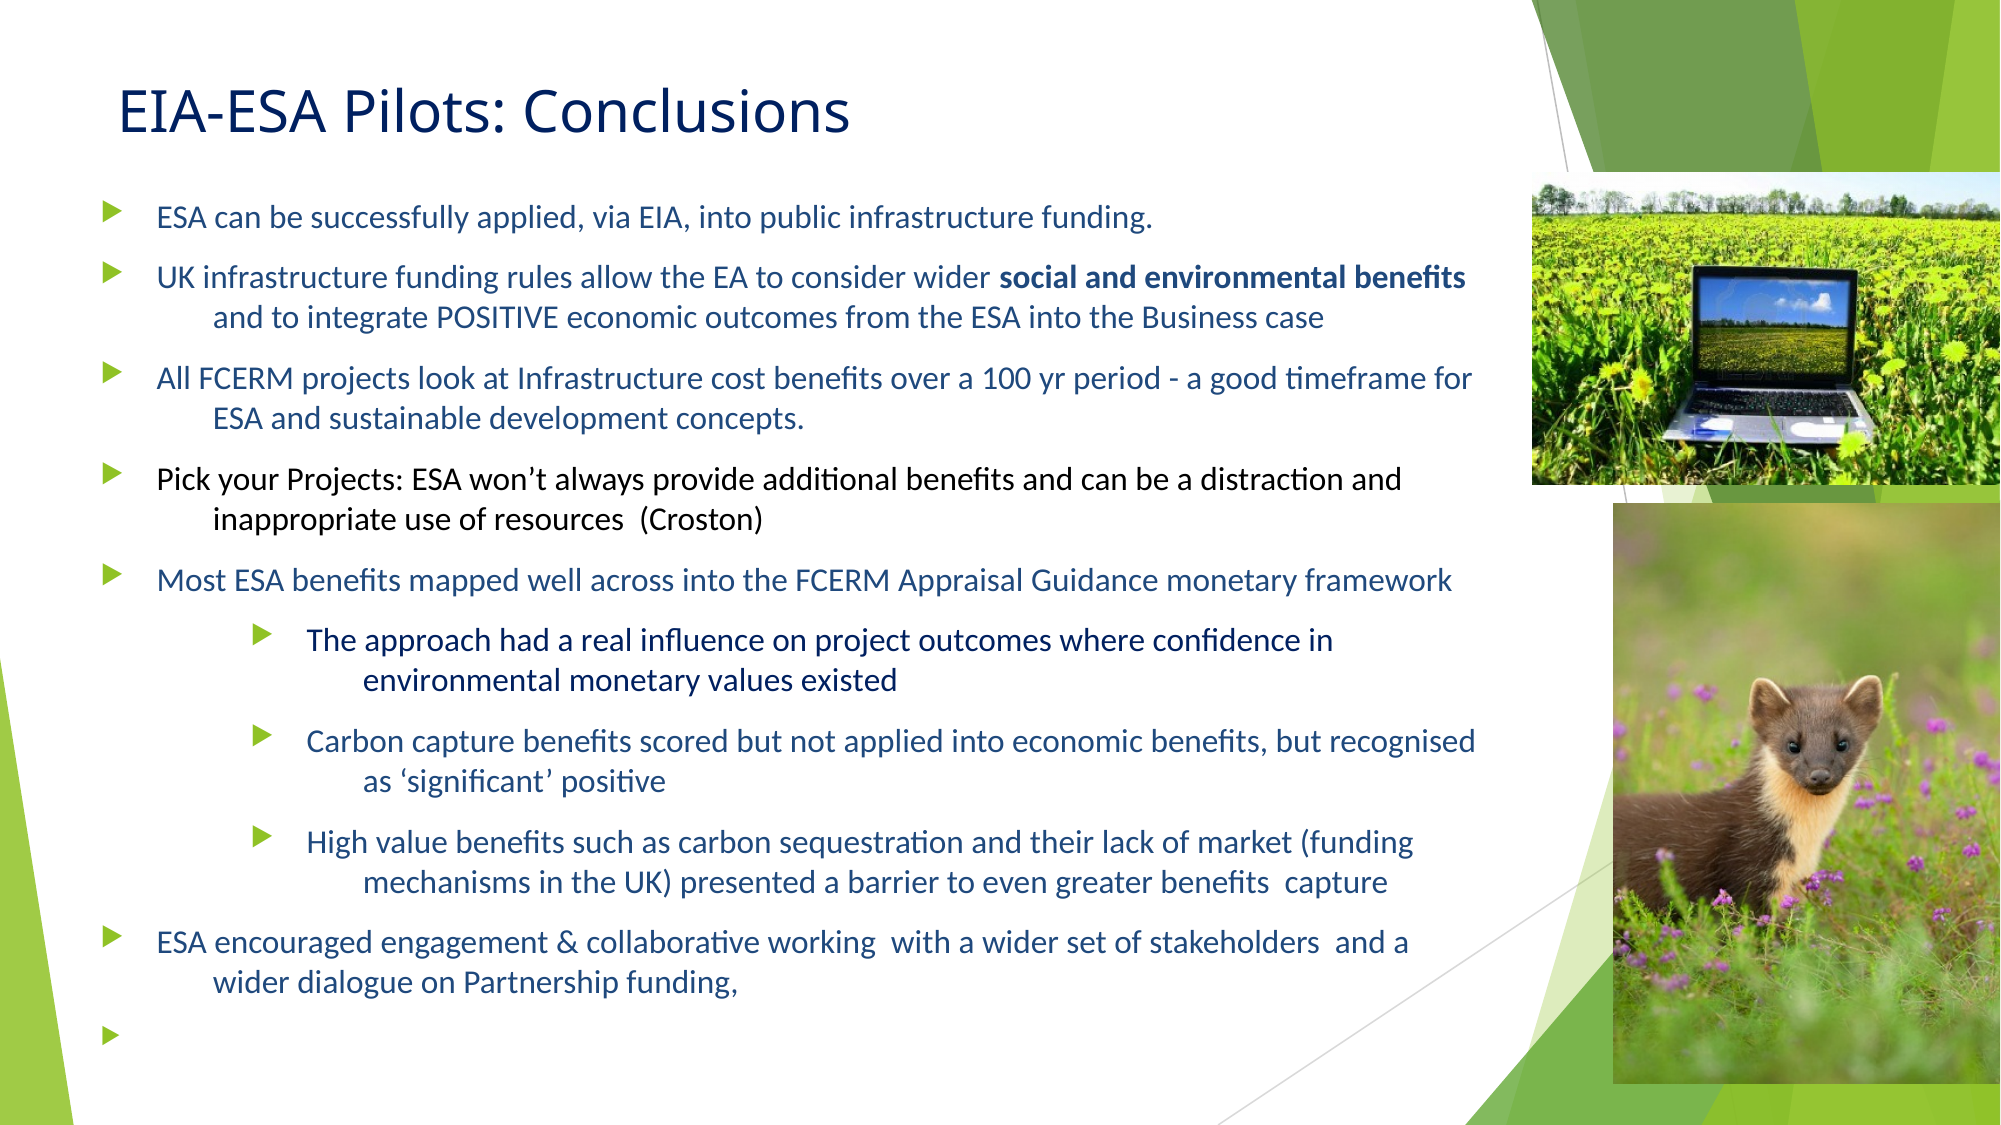

# EIA-ESA Pilots: Conclusions
ESA can be successfully applied, via EIA, into public infrastructure funding.
UK infrastructure funding rules allow the EA to consider wider social and environmental benefits and to integrate POSITIVE economic outcomes from the ESA into the Business case
All FCERM projects look at Infrastructure cost benefits over a 100 yr period - a good timeframe for ESA and sustainable development concepts.
Pick your Projects: ESA won’t always provide additional benefits and can be a distraction and inappropriate use of resources (Croston)
Most ESA benefits mapped well across into the FCERM Appraisal Guidance monetary framework
The approach had a real influence on project outcomes where confidence in environmental monetary values existed
Carbon capture benefits scored but not applied into economic benefits, but recognised as ‘significant’ positive
High value benefits such as carbon sequestration and their lack of market (funding mechanisms in the UK) presented a barrier to even greater benefits capture
ESA encouraged engagement & collaborative working with a wider set of stakeholders and a wider dialogue on Partnership funding,